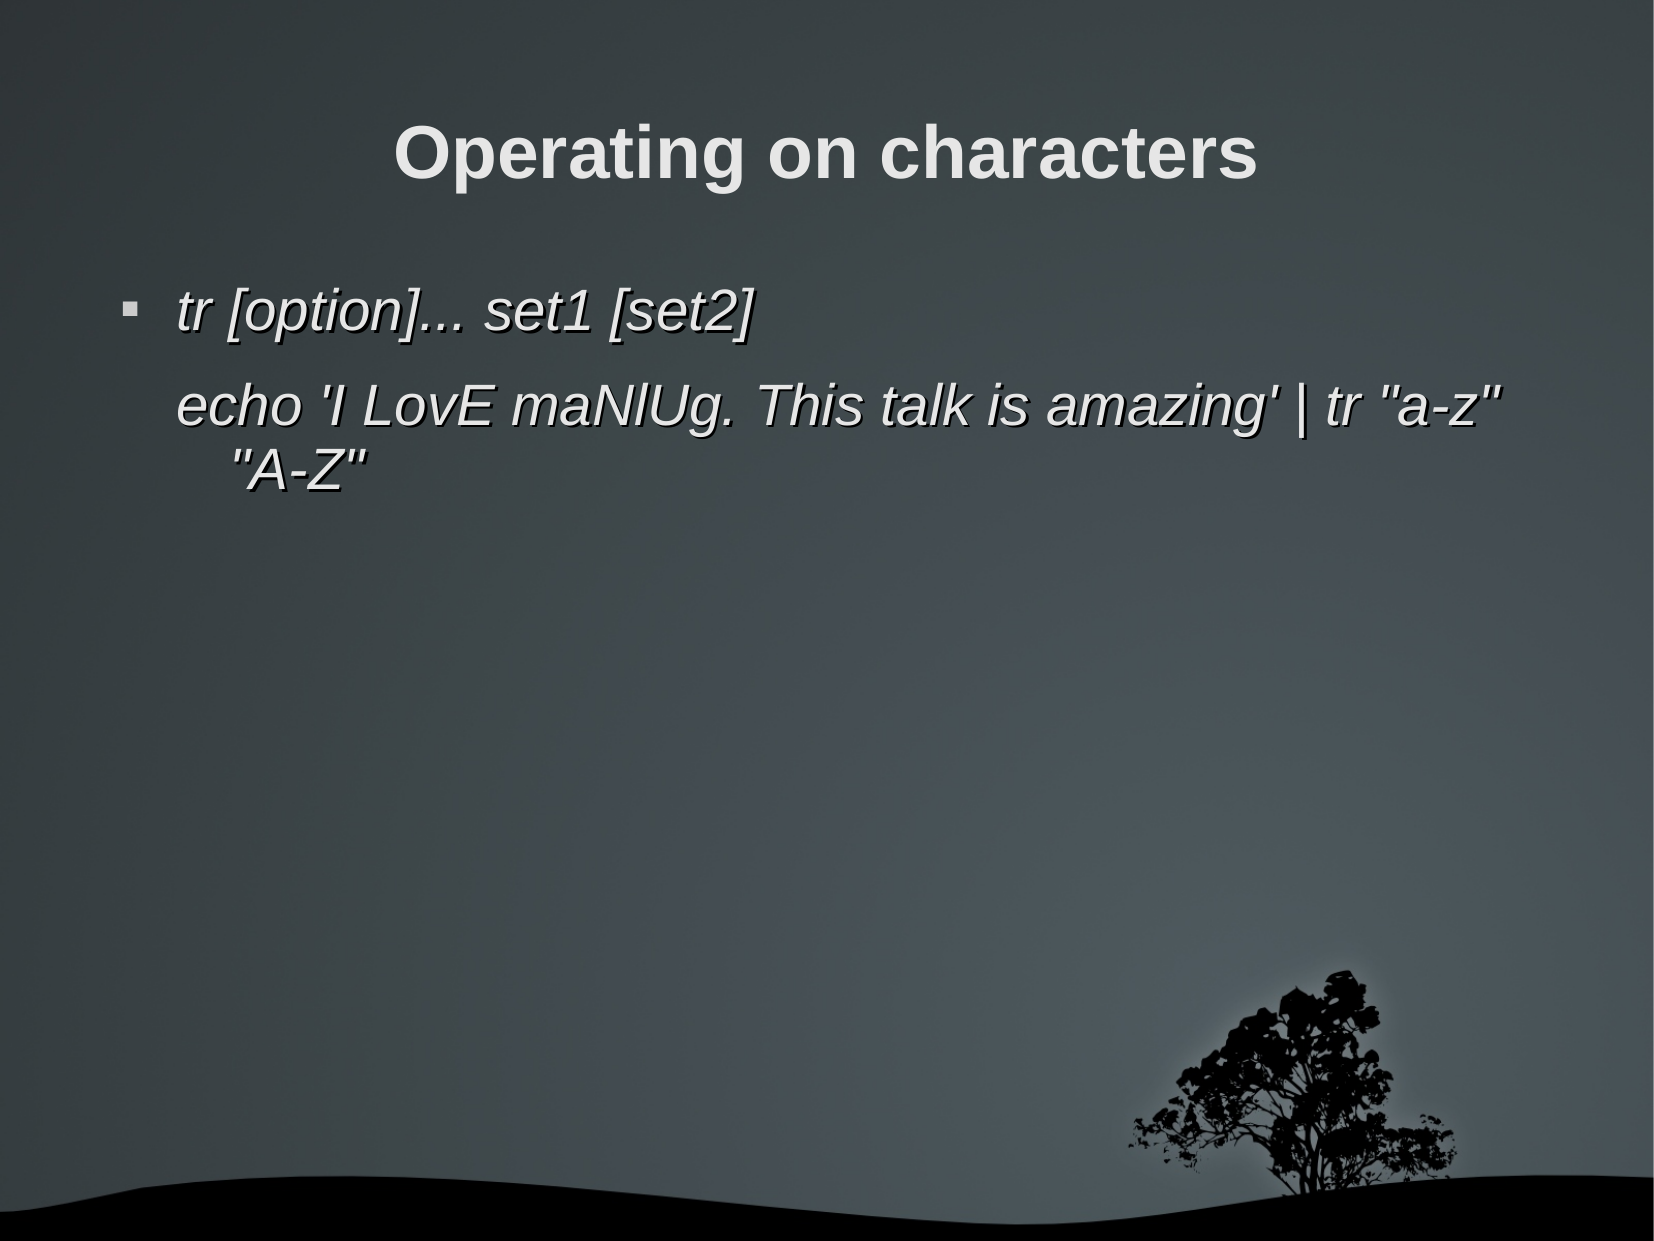

# Operating on characters
tr [option]... set1 [set2]
echo 'I LovE maNlUg. This talk is amazing' | tr "a-z" "A-Z"